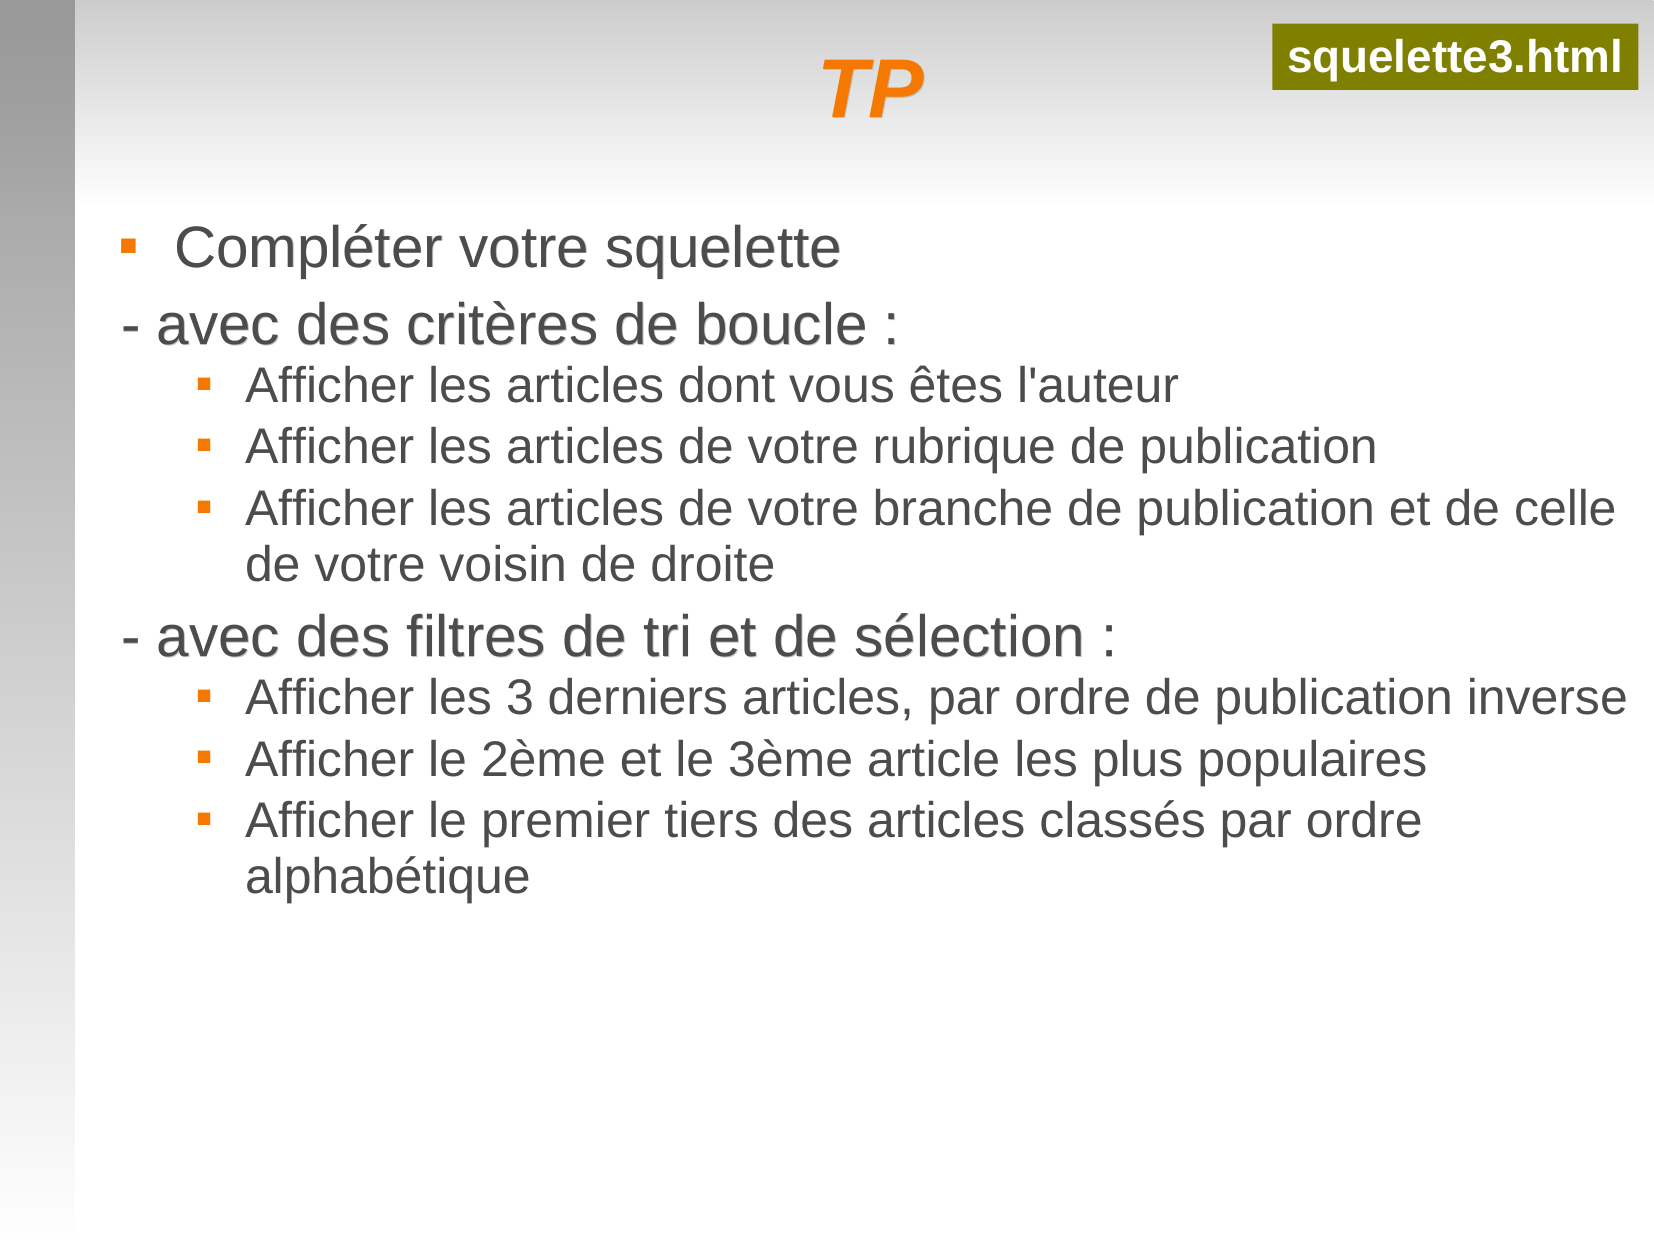

TP
squelette3.html
# Compléter votre squelette
- avec des critères de boucle :
Afficher les articles dont vous êtes l'auteur
Afficher les articles de votre rubrique de publication
Afficher les articles de votre branche de publication et de celle de votre voisin de droite
- avec des filtres de tri et de sélection :
Afficher les 3 derniers articles, par ordre de publication inverse
Afficher le 2ème et le 3ème article les plus populaires
Afficher le premier tiers des articles classés par ordre alphabétique